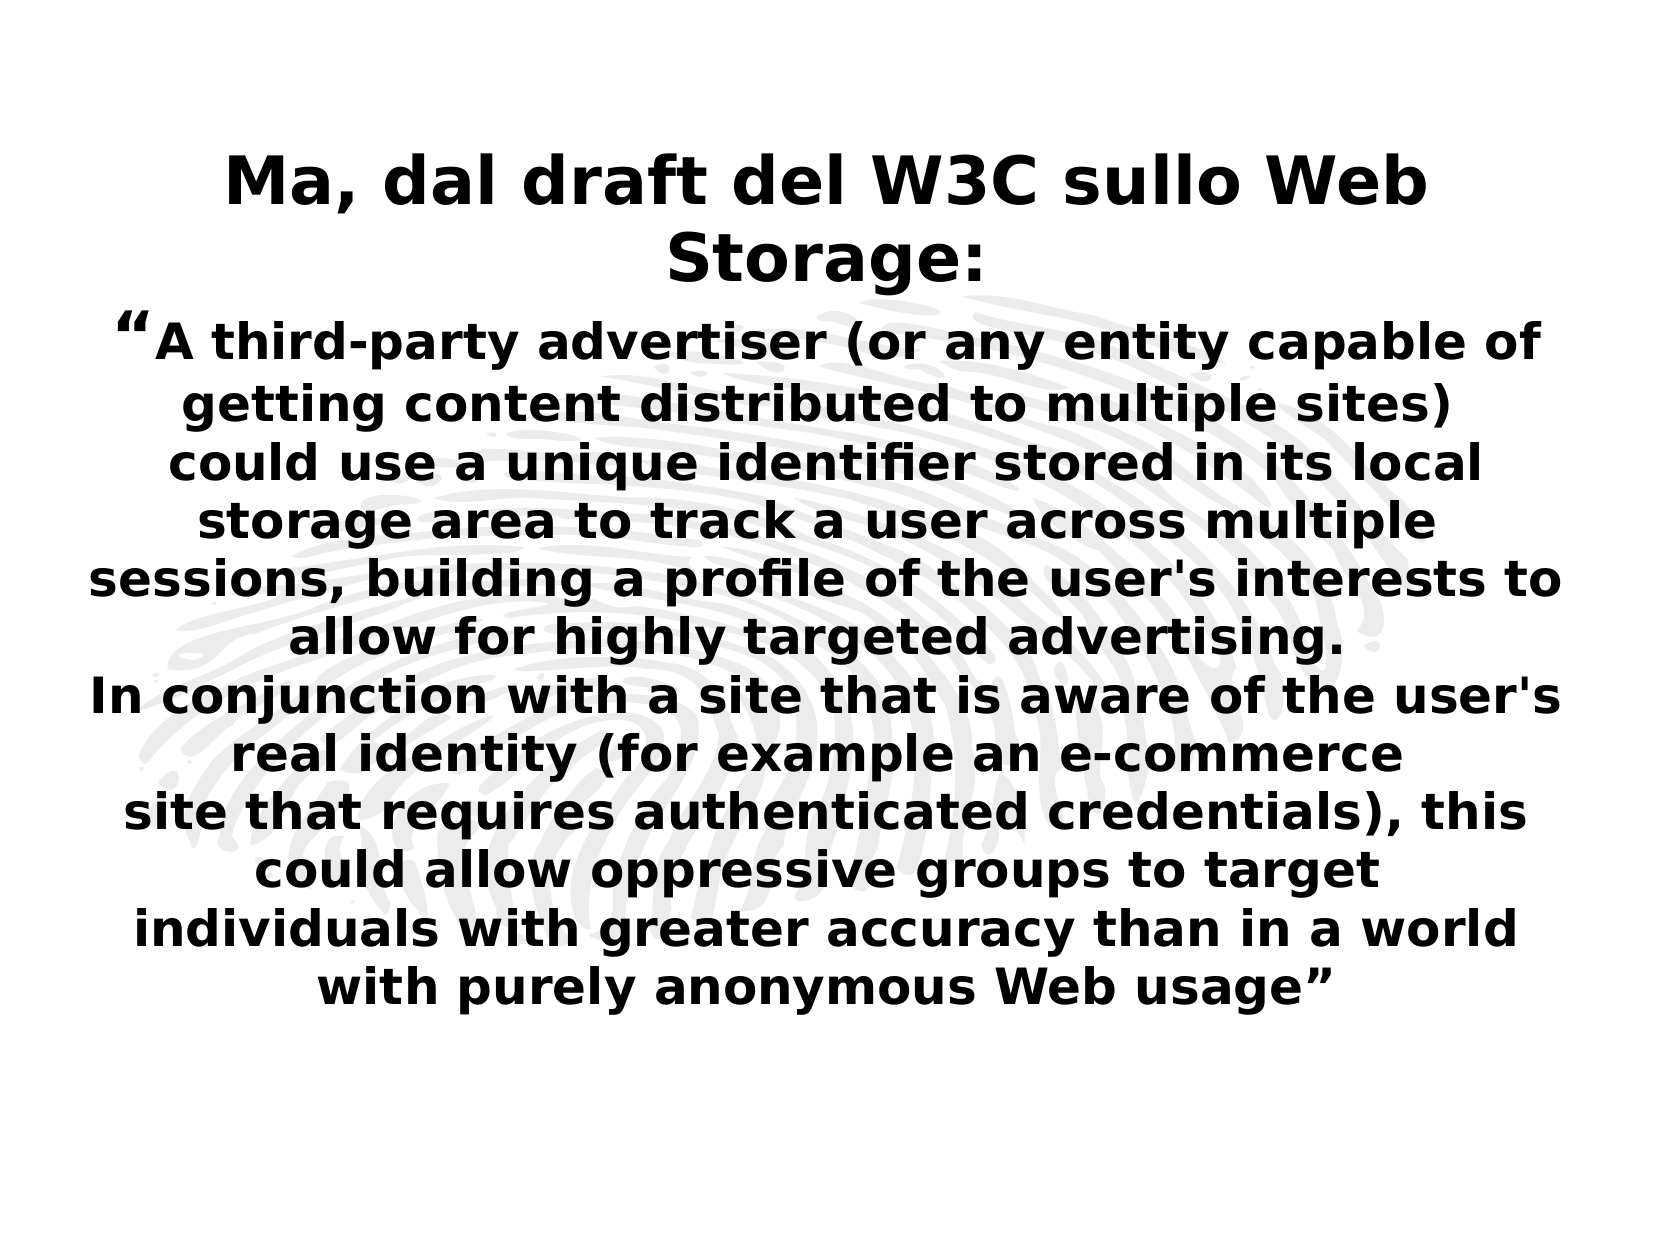

# Ma, dal draft del W3C sullo Web Storage:
“A third-party advertiser (or any entity capable of getting content distributed to multiple sites)
could use a unique identifier stored in its local storage area to track a user across multiple
sessions, building a profile of the user's interests to allow for highly targeted advertising.
In conjunction with a site that is aware of the user's real identity (for example an e-commerce
site that requires authenticated credentials), this could allow oppressive groups to target
individuals with greater accuracy than in a world with purely anonymous Web usage”